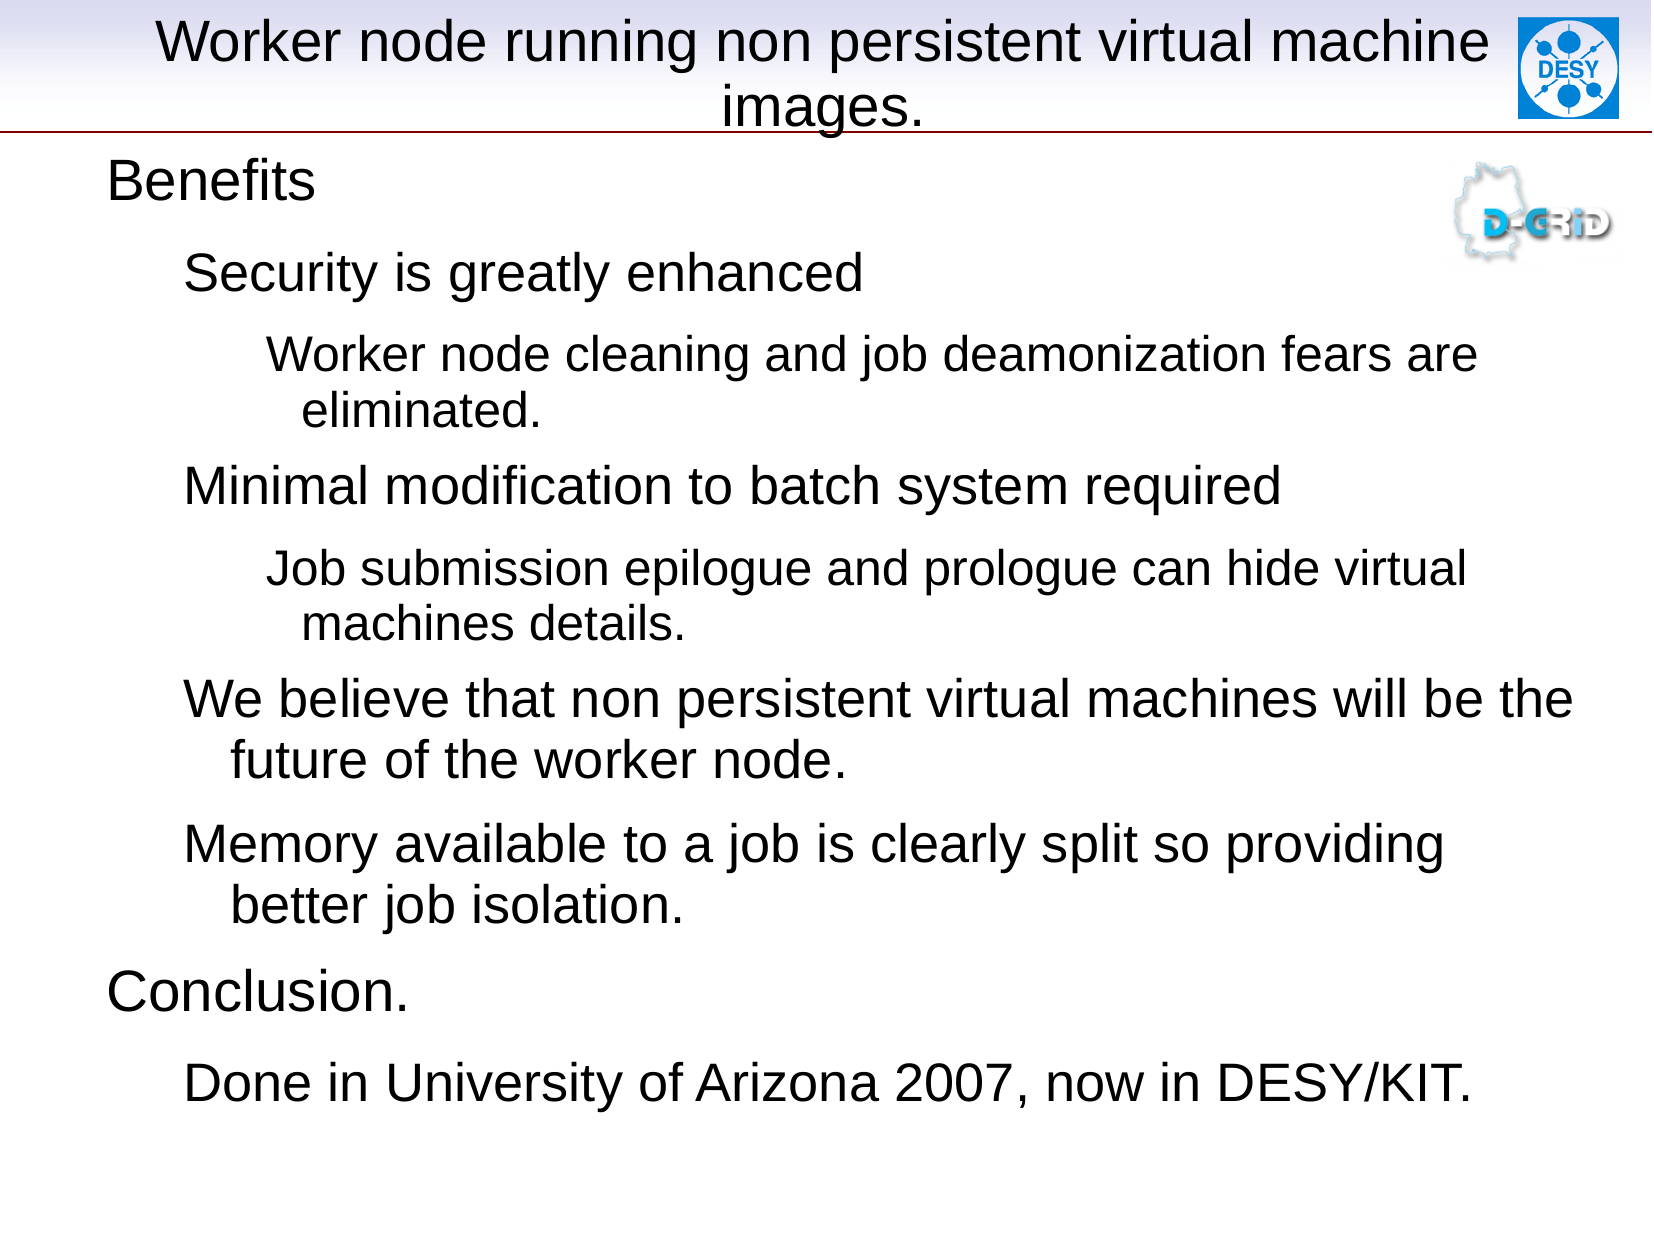

# Worker node running non persistent virtual machine images.
Benefits
Security is greatly enhanced
Worker node cleaning and job deamonization fears are eliminated.
Minimal modification to batch system required
Job submission epilogue and prologue can hide virtual machines details.
We believe that non persistent virtual machines will be the future of the worker node.
Memory available to a job is clearly split so providing better job isolation.
Conclusion.
Done in University of Arizona 2007, now in DESY/KIT.